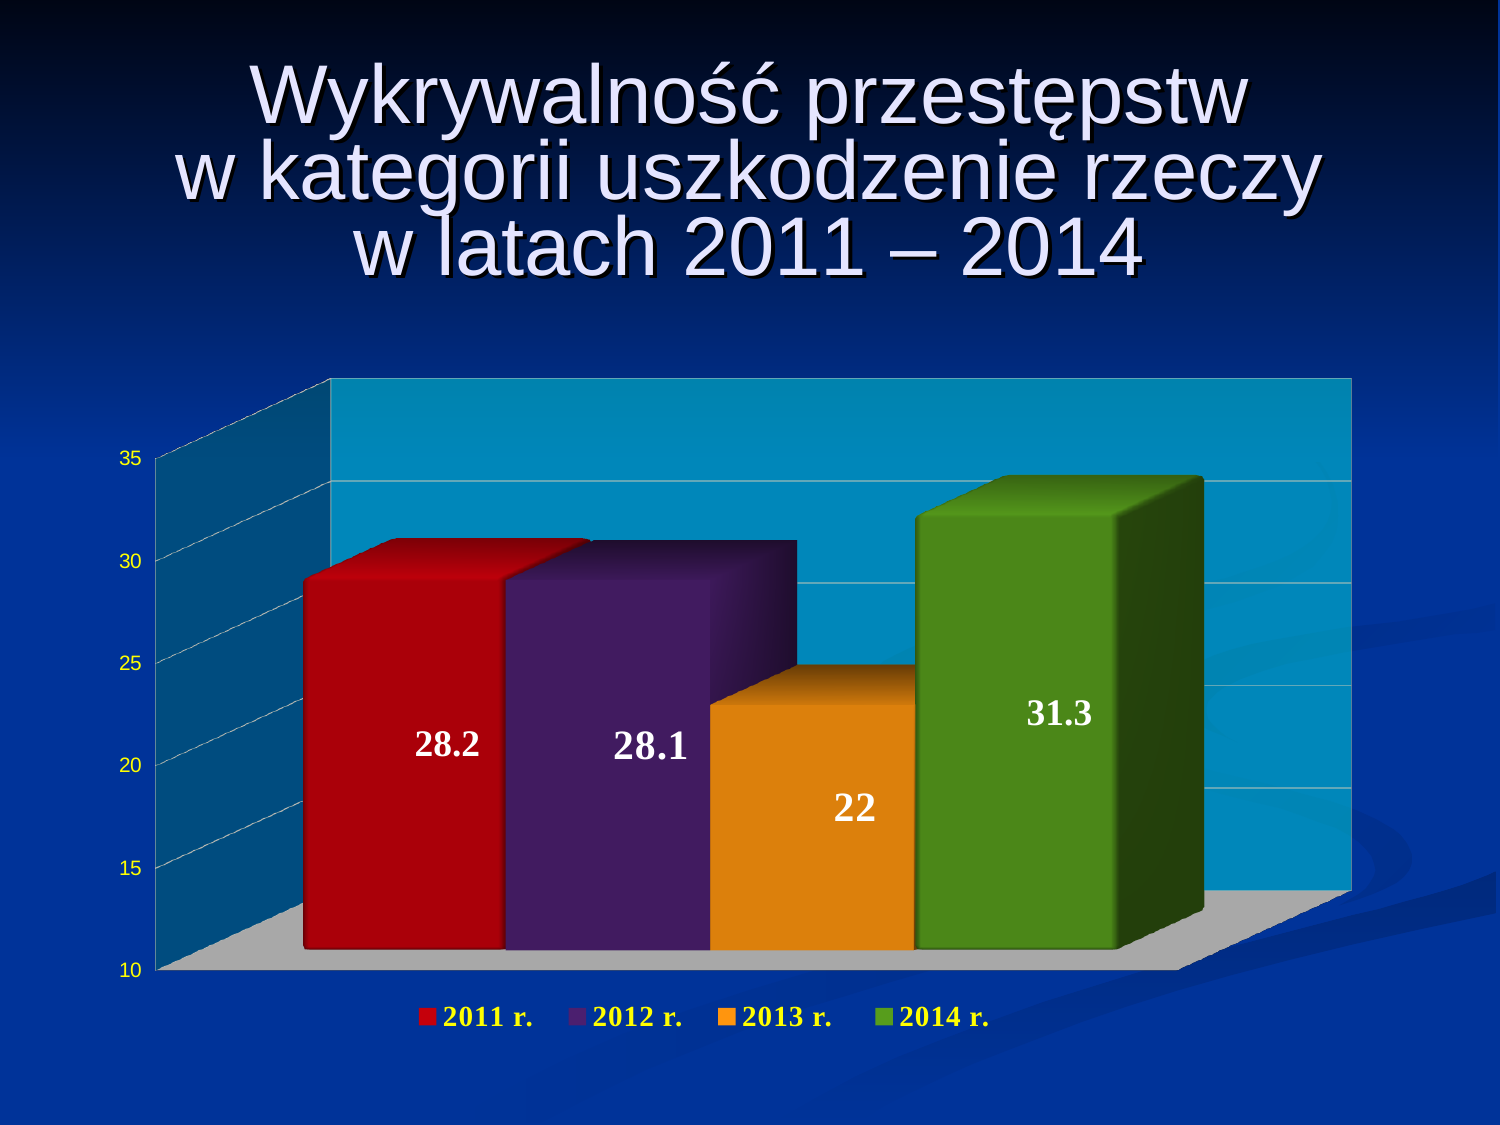

# Wykrywalność przestępstw w kategorii uszkodzenie rzeczy w latach 2011 – 2014
[unsupported chart]